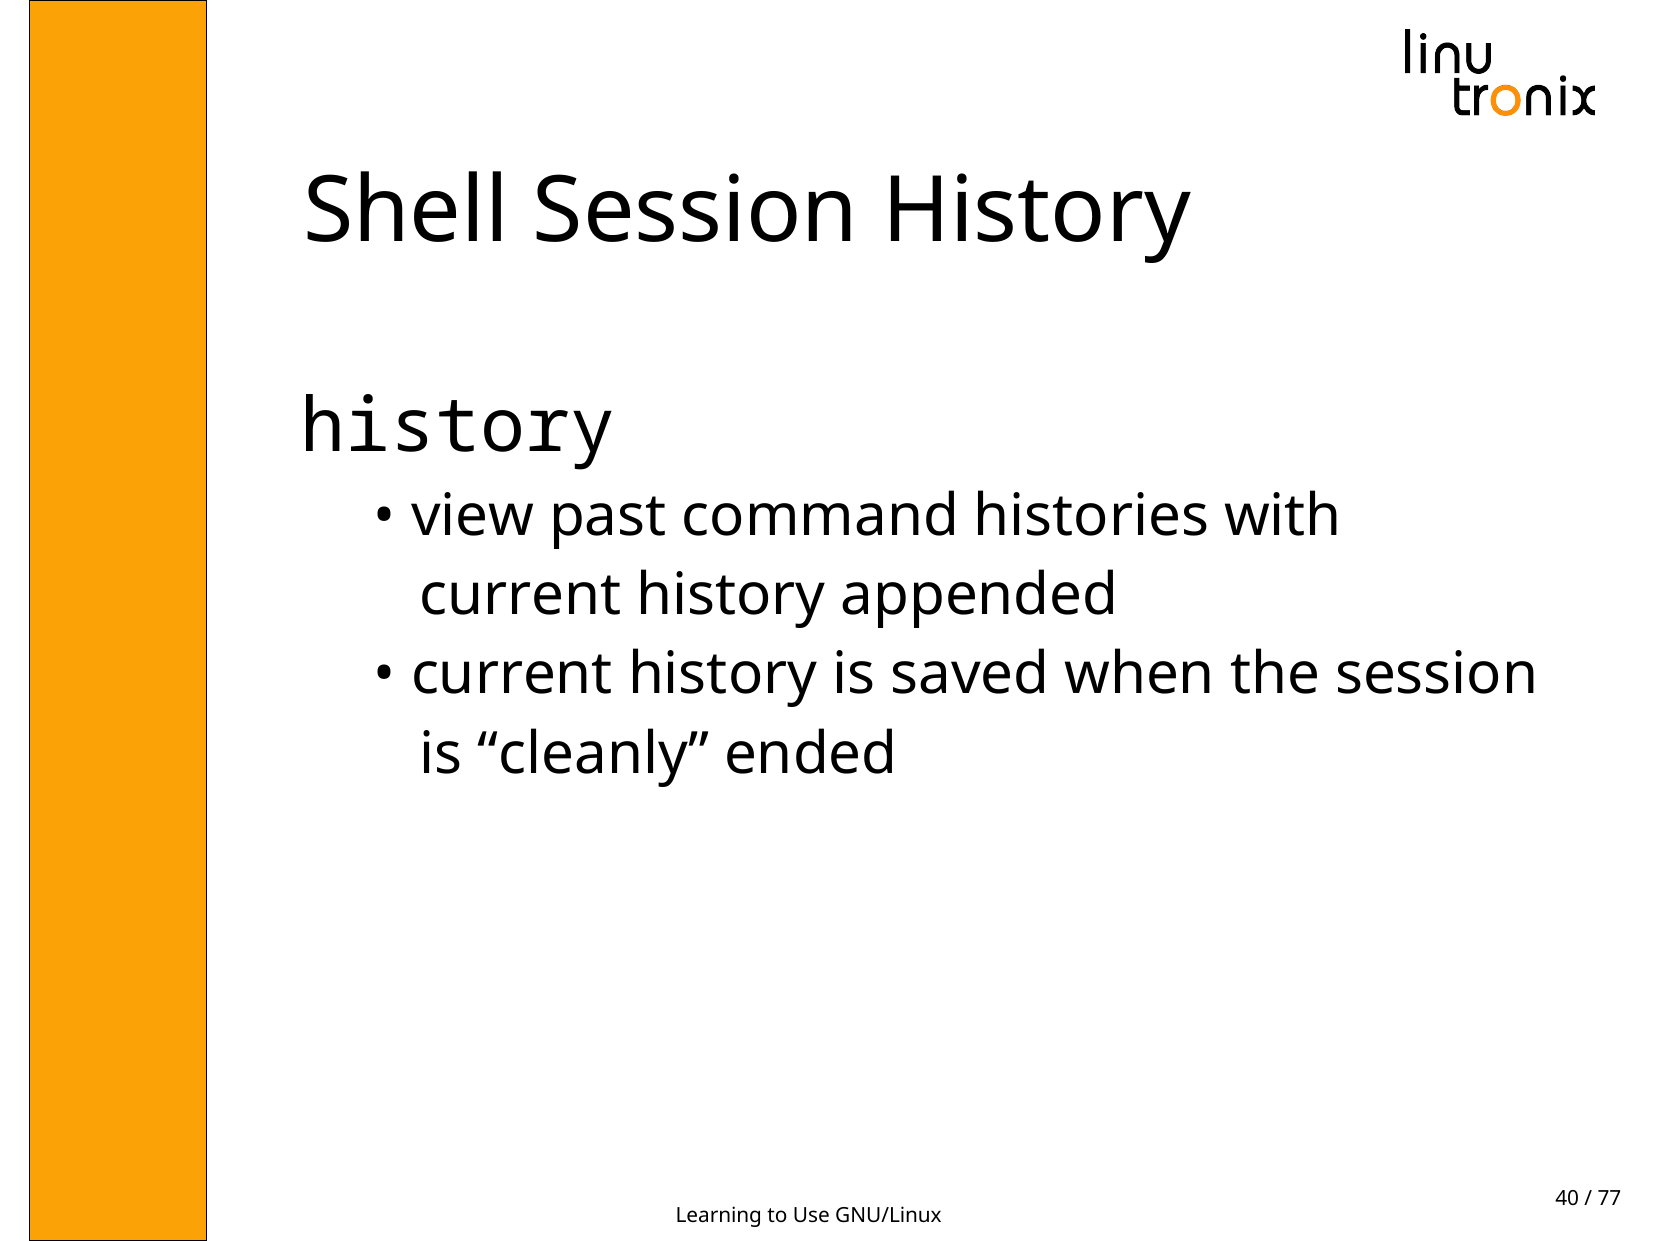

Shell Session History
history
	• view past command histories with
	 current history appended
	• current history is saved when the session
	 is “cleanly” ended
40
Firmenvorstellung Linutronix V3.3